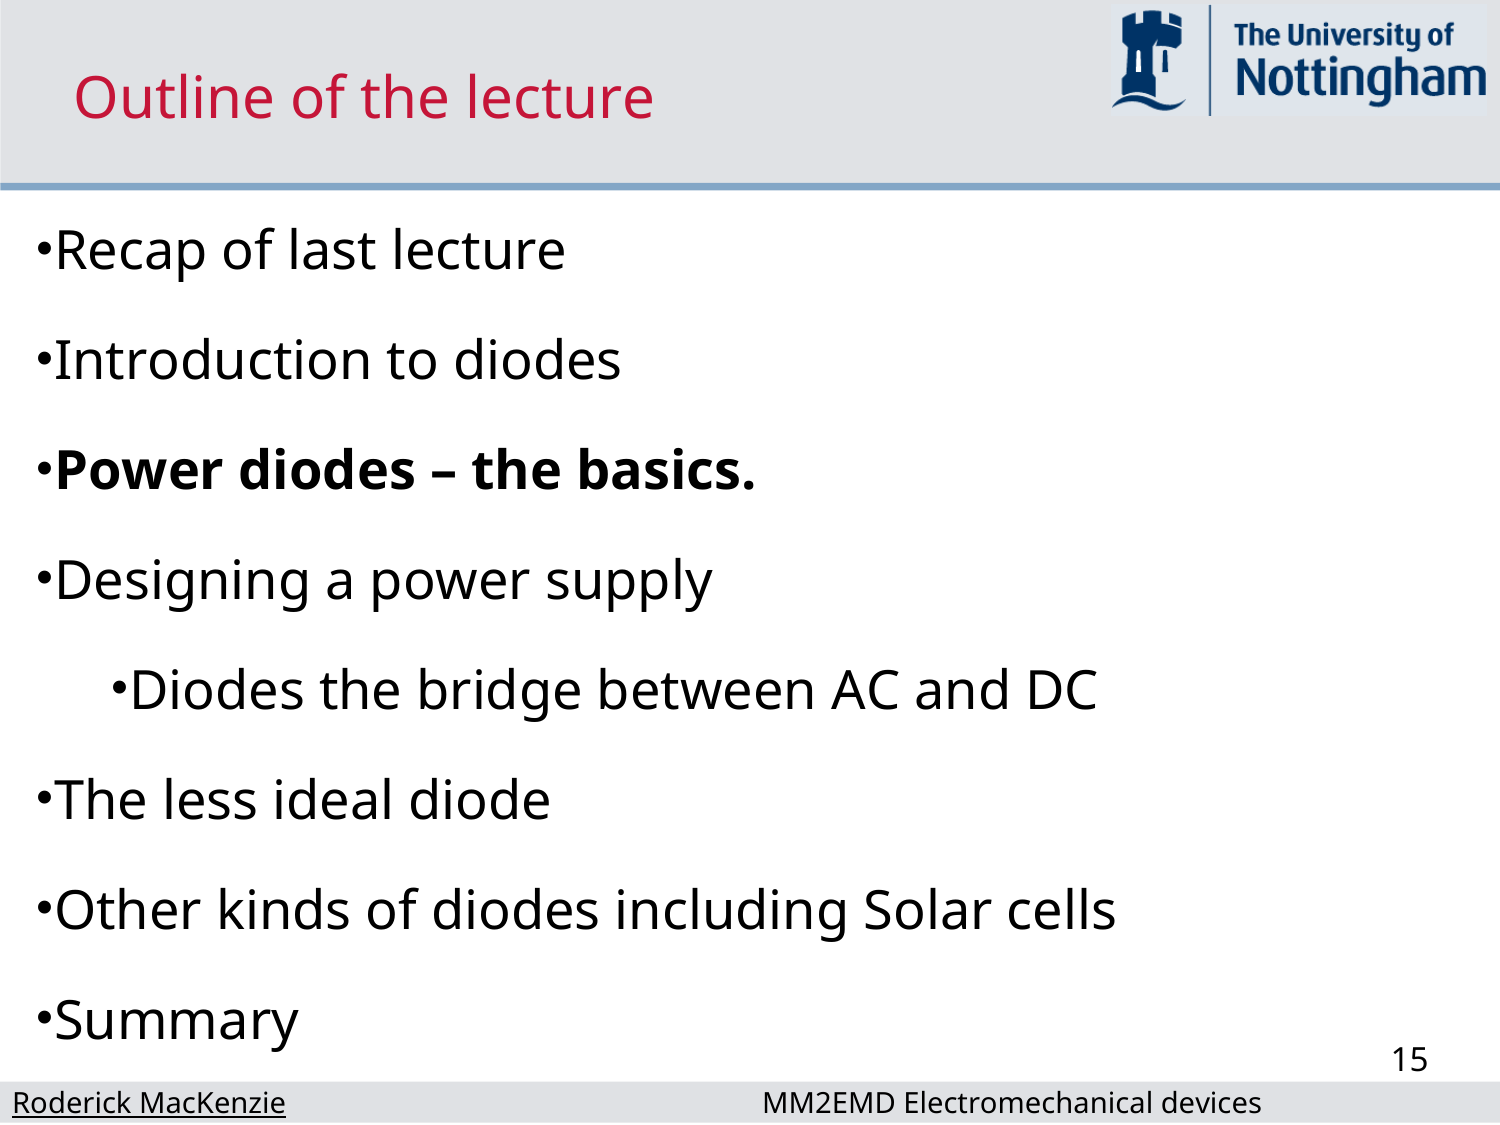

# Outline of the lecture
Recap of last lecture
Introduction to diodes
Power diodes – the basics.
Designing a power supply
Diodes the bridge between AC and DC
The less ideal diode
Other kinds of diodes including Solar cells
Summary